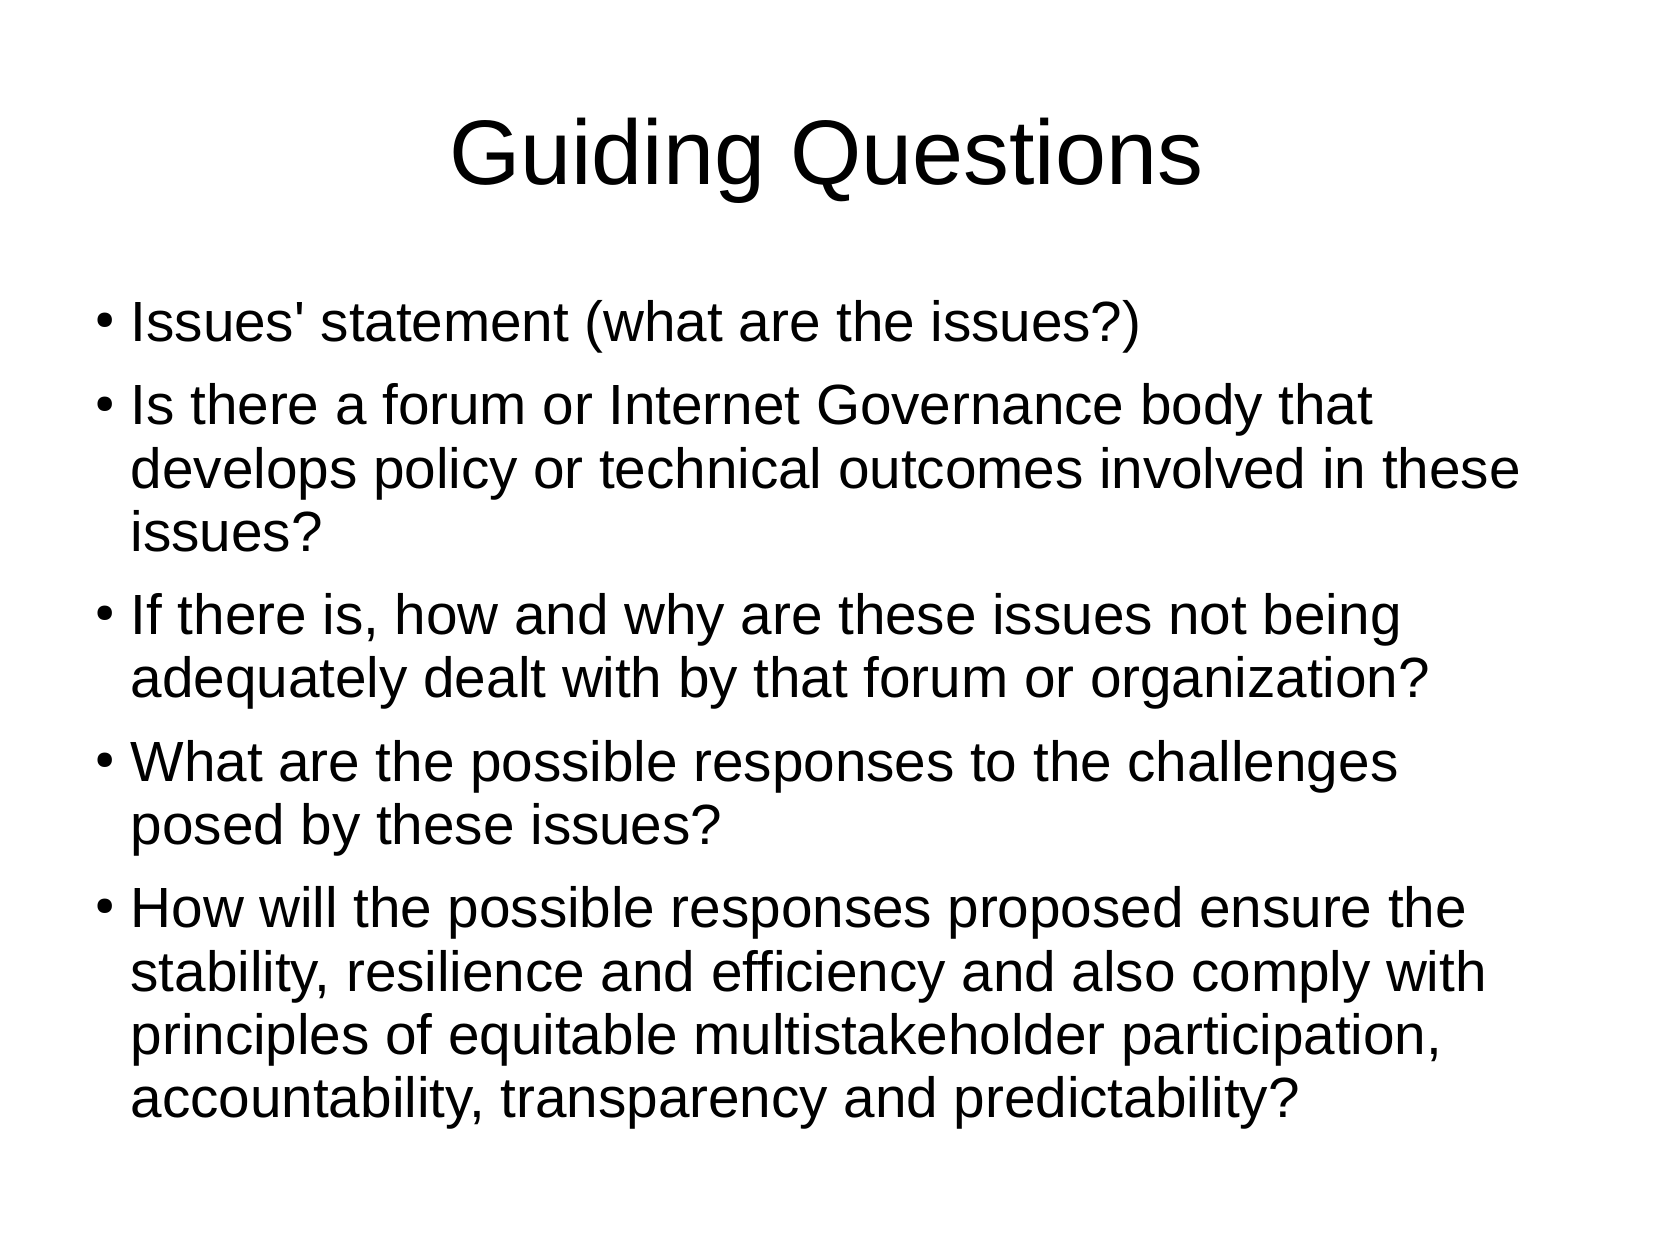

# Guiding Questions
Issues' statement (what are the issues?)
Is there a forum or Internet Governance body that develops policy or technical outcomes involved in these issues?
If there is, how and why are these issues not being adequately dealt with by that forum or organization?
What are the possible responses to the challenges posed by these issues?
How will the possible responses proposed ensure the stability, resilience and efficiency and also comply with principles of equitable multistakeholder participation, accountability, transparency and predictability?